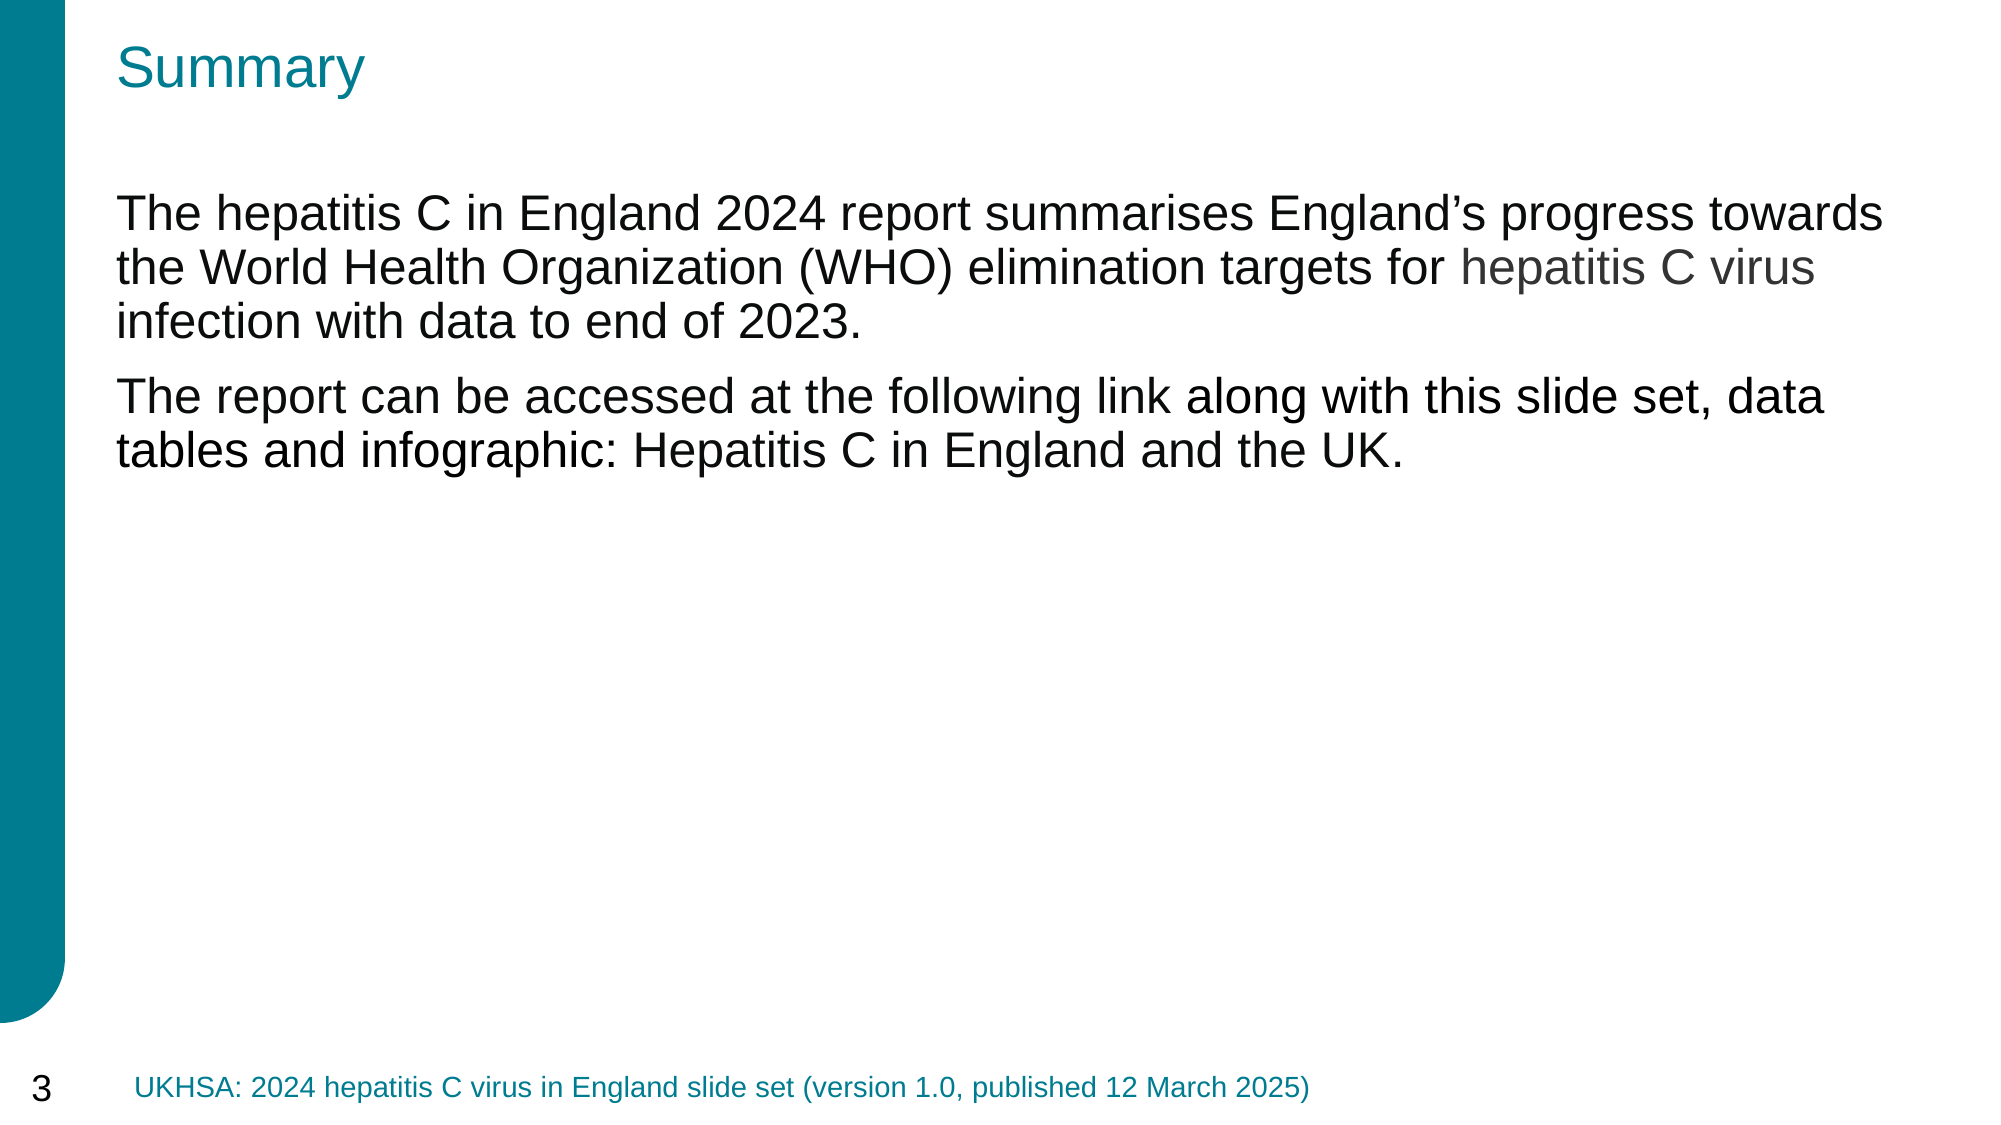

# Summary
The hepatitis C in England 2024 report summarises England’s progress towards the World Health Organization (WHO) elimination targets for hepatitis C virus infection with data to end of 2023.
The report can be accessed at the following link along with this slide set, data tables and infographic: Hepatitis C in England and the UK.
3
UKHSA: 2024 hepatitis C virus in England slide set (version 1.0, published 12 March 2025)